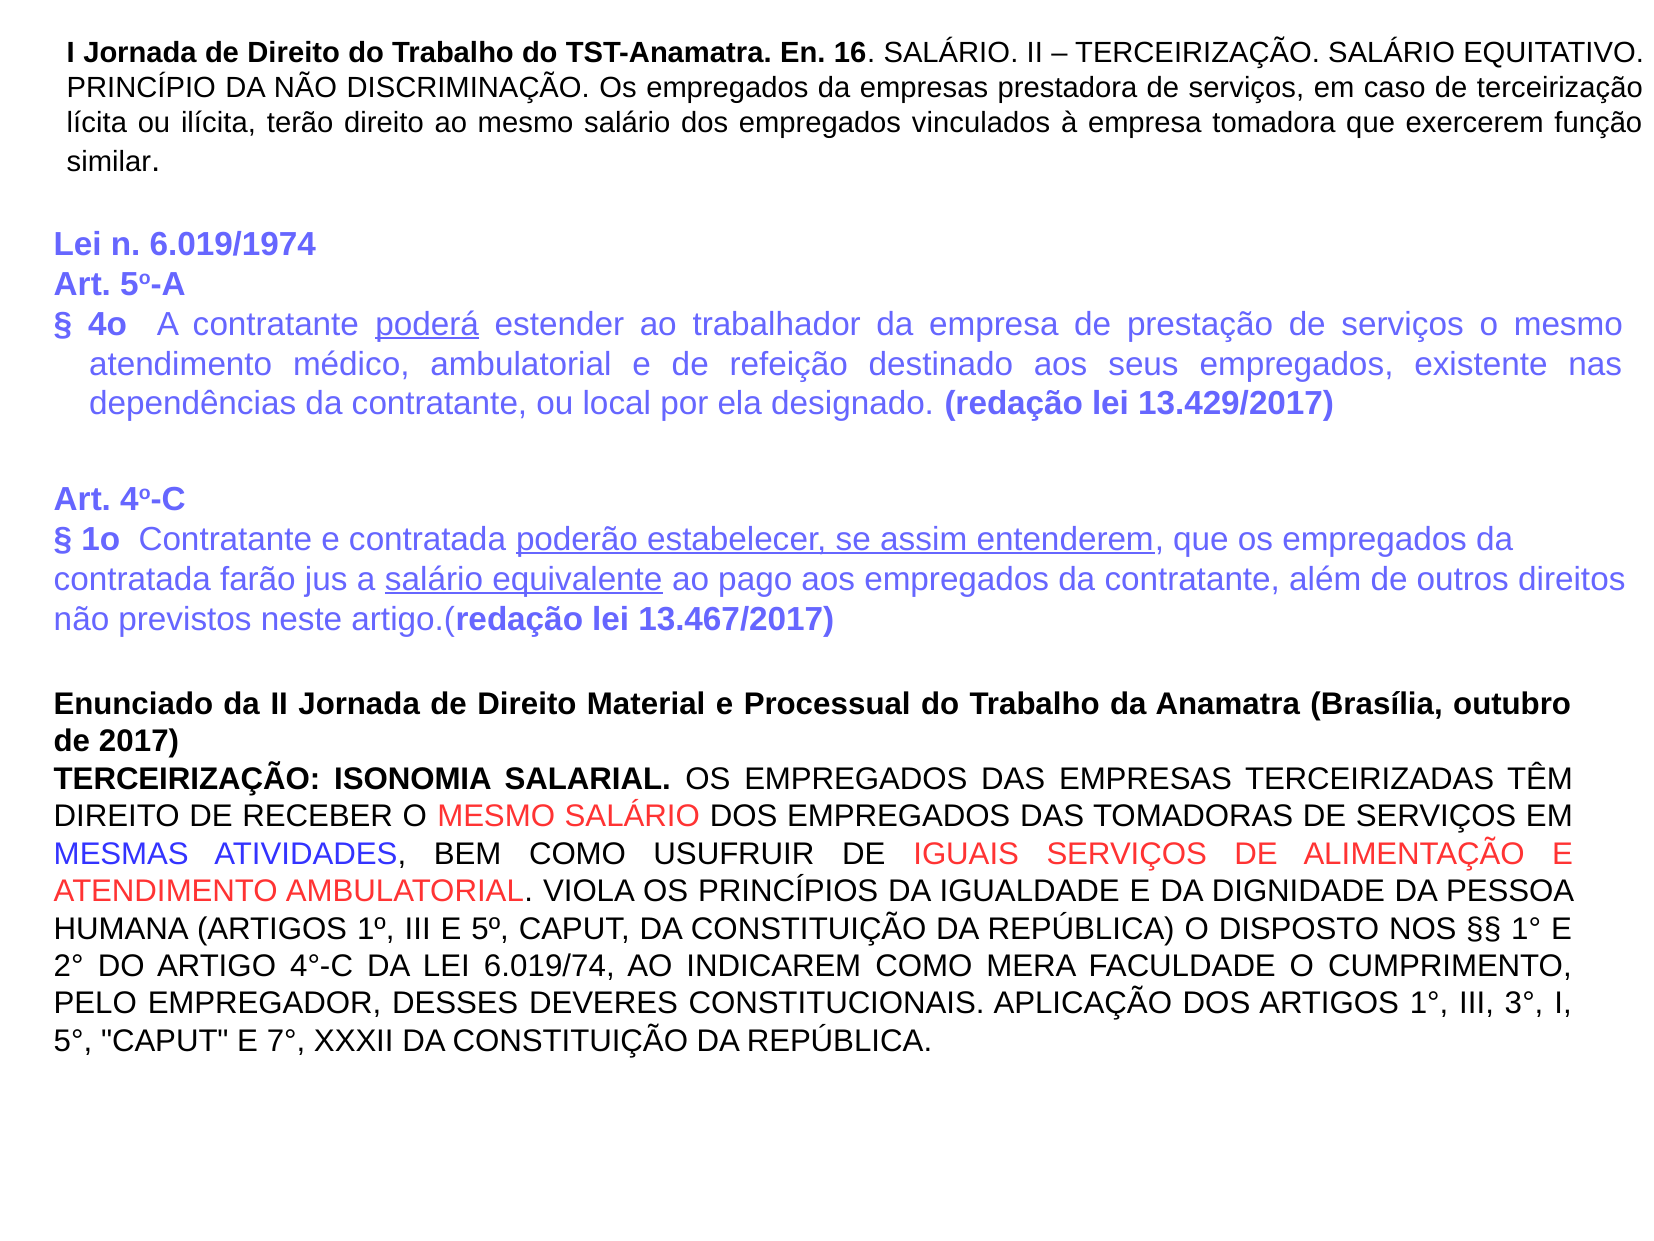

I Jornada de Direito do Trabalho do TST-Anamatra. En. 16. SALÁRIO. II – TERCEIRIZAÇÃO. SALÁRIO EQUITATIVO. PRINCÍPIO DA NÃO DISCRIMINAÇÃO. Os empregados da empresas prestadora de serviços, em caso de terceirização lícita ou ilícita, terão direito ao mesmo salário dos empregados vinculados à empresa tomadora que exercerem função similar.
Lei n. 6.019/1974
Art. 5o-A
§ 4o A contratante poderá estender ao trabalhador da empresa de prestação de serviços o mesmo atendimento médico, ambulatorial e de refeição destinado aos seus empregados, existente nas dependências da contratante, ou local por ela designado. (redação lei 13.429/2017)
Art. 4o-C
§ 1o Contratante e contratada poderão estabelecer, se assim entenderem, que os empregados da contratada farão jus a salário equivalente ao pago aos empregados da contratante, além de outros direitos não previstos neste artigo.(redação lei 13.467/2017)
Enunciado da II Jornada de Direito Material e Processual do Trabalho da Anamatra (Brasília, outubro de 2017)
TERCEIRIZAÇÃO: ISONOMIA SALARIAL. OS EMPREGADOS DAS EMPRESAS TERCEIRIZADAS TÊM DIREITO DE RECEBER O MESMO SALÁRIO DOS EMPREGADOS DAS TOMADORAS DE SERVIÇOS EM MESMAS ATIVIDADES, BEM COMO USUFRUIR DE IGUAIS SERVIÇOS DE ALIMENTAÇÃO E ATENDIMENTO AMBULATORIAL. VIOLA OS PRINCÍPIOS DA IGUALDADE E DA DIGNIDADE DA PESSOA HUMANA (ARTIGOS 1º, III E 5º, CAPUT, DA CONSTITUIÇÃO DA REPÚBLICA) O DISPOSTO NOS §§ 1° E 2° DO ARTIGO 4°-C DA LEI 6.019/74, AO INDICAREM COMO MERA FACULDADE O CUMPRIMENTO, PELO EMPREGADOR, DESSES DEVERES CONSTITUCIONAIS. APLICAÇÃO DOS ARTIGOS 1°, III, 3°, I, 5°, "CAPUT" E 7°, XXXII DA CONSTITUIÇÃO DA REPÚBLICA.